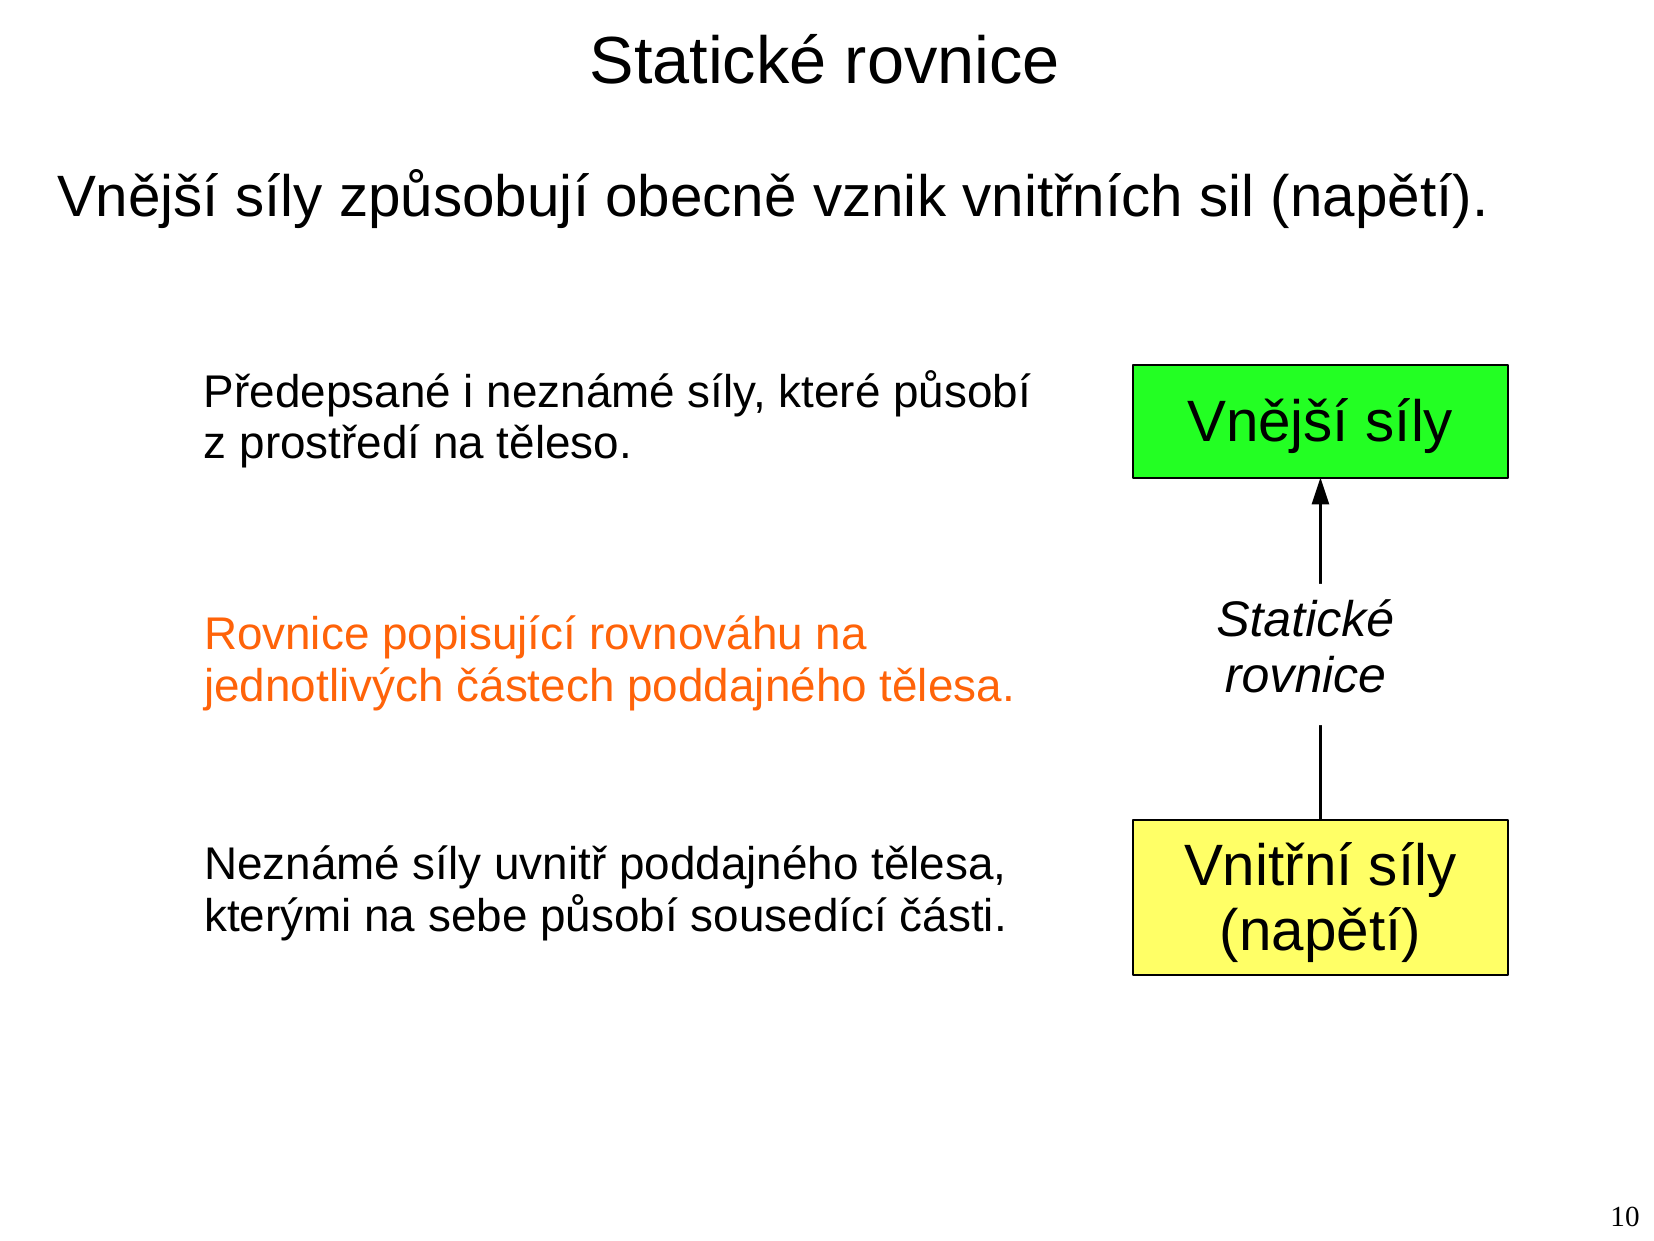

# Statické rovnice
Vnější síly způsobují obecně vznik vnitřních sil (napětí).
Předepsané i neznámé síly, které působí z prostředí na těleso.
Vnější síly
Statické
rovnice
Rovnice popisující rovnováhu na jednotlivých částech poddajného tělesa.
Vnitřní síly
(napětí)
Neznámé síly uvnitř poddajného tělesa, kterými na sebe působí sousedící části.
10